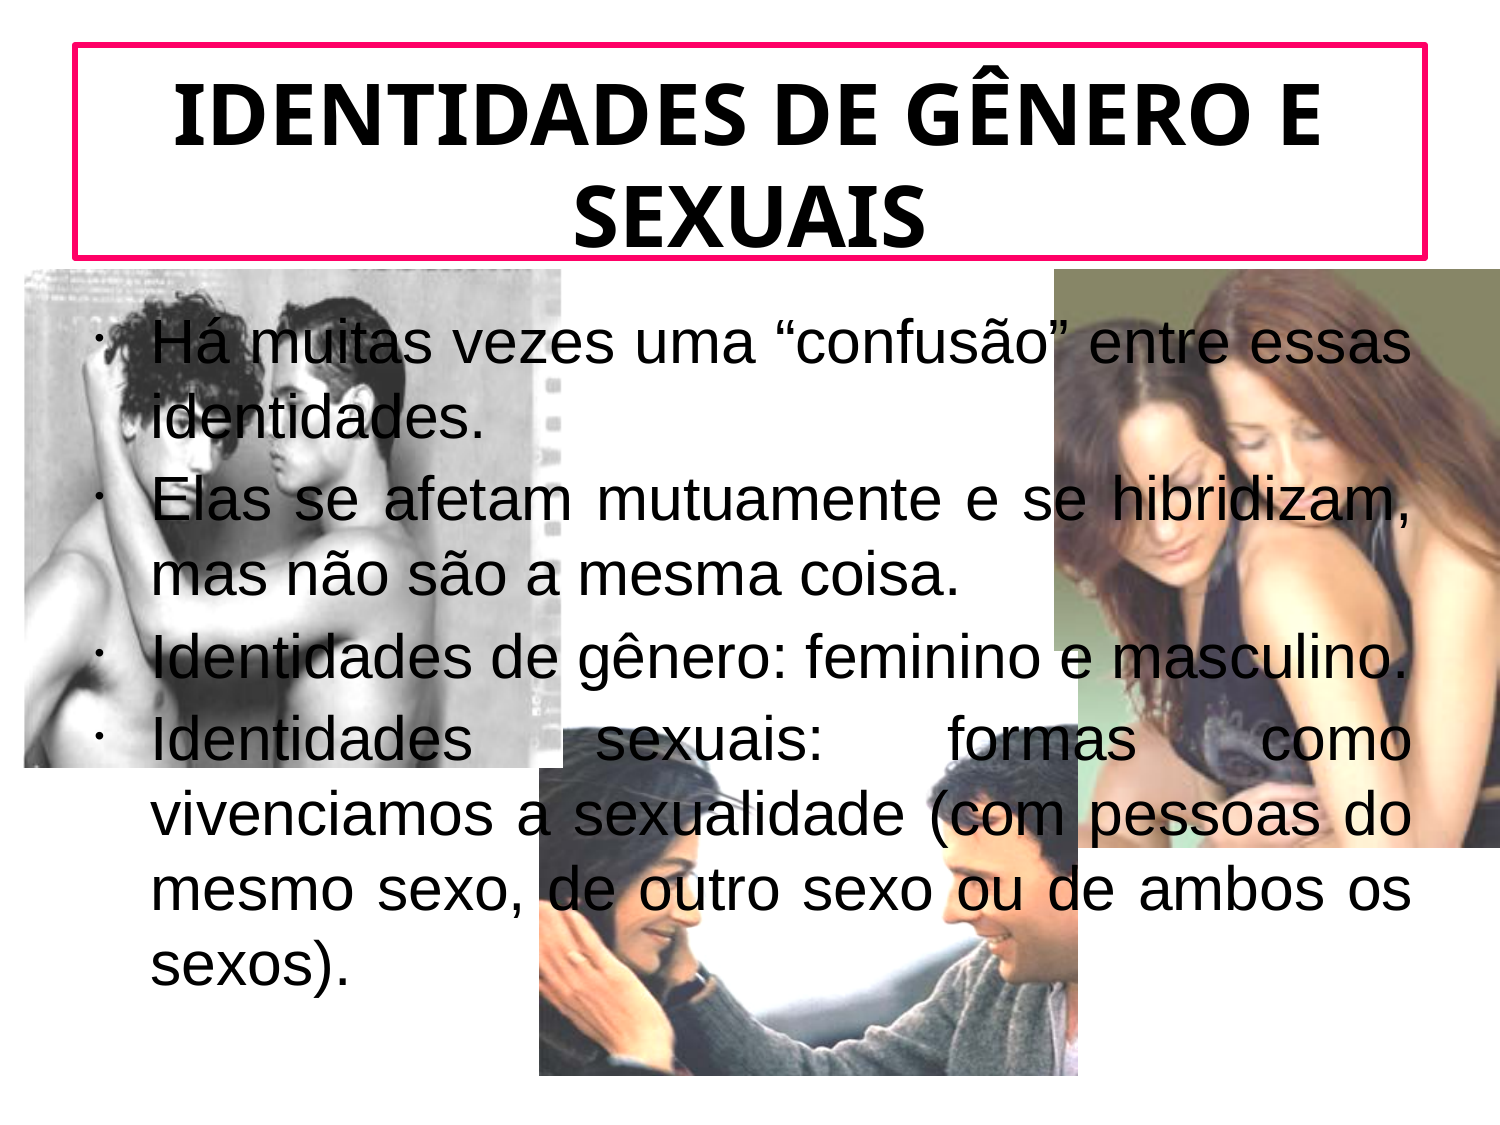

IDENTIDADES DE GÊNERO E SEXUAIS
Há muitas vezes uma “confusão” entre essas identidades.
Elas se afetam mutuamente e se hibridizam, mas não são a mesma coisa.
Identidades de gênero: feminino e masculino.
Identidades sexuais: formas como vivenciamos a sexualidade (com pessoas do mesmo sexo, de outro sexo ou de ambos os sexos).